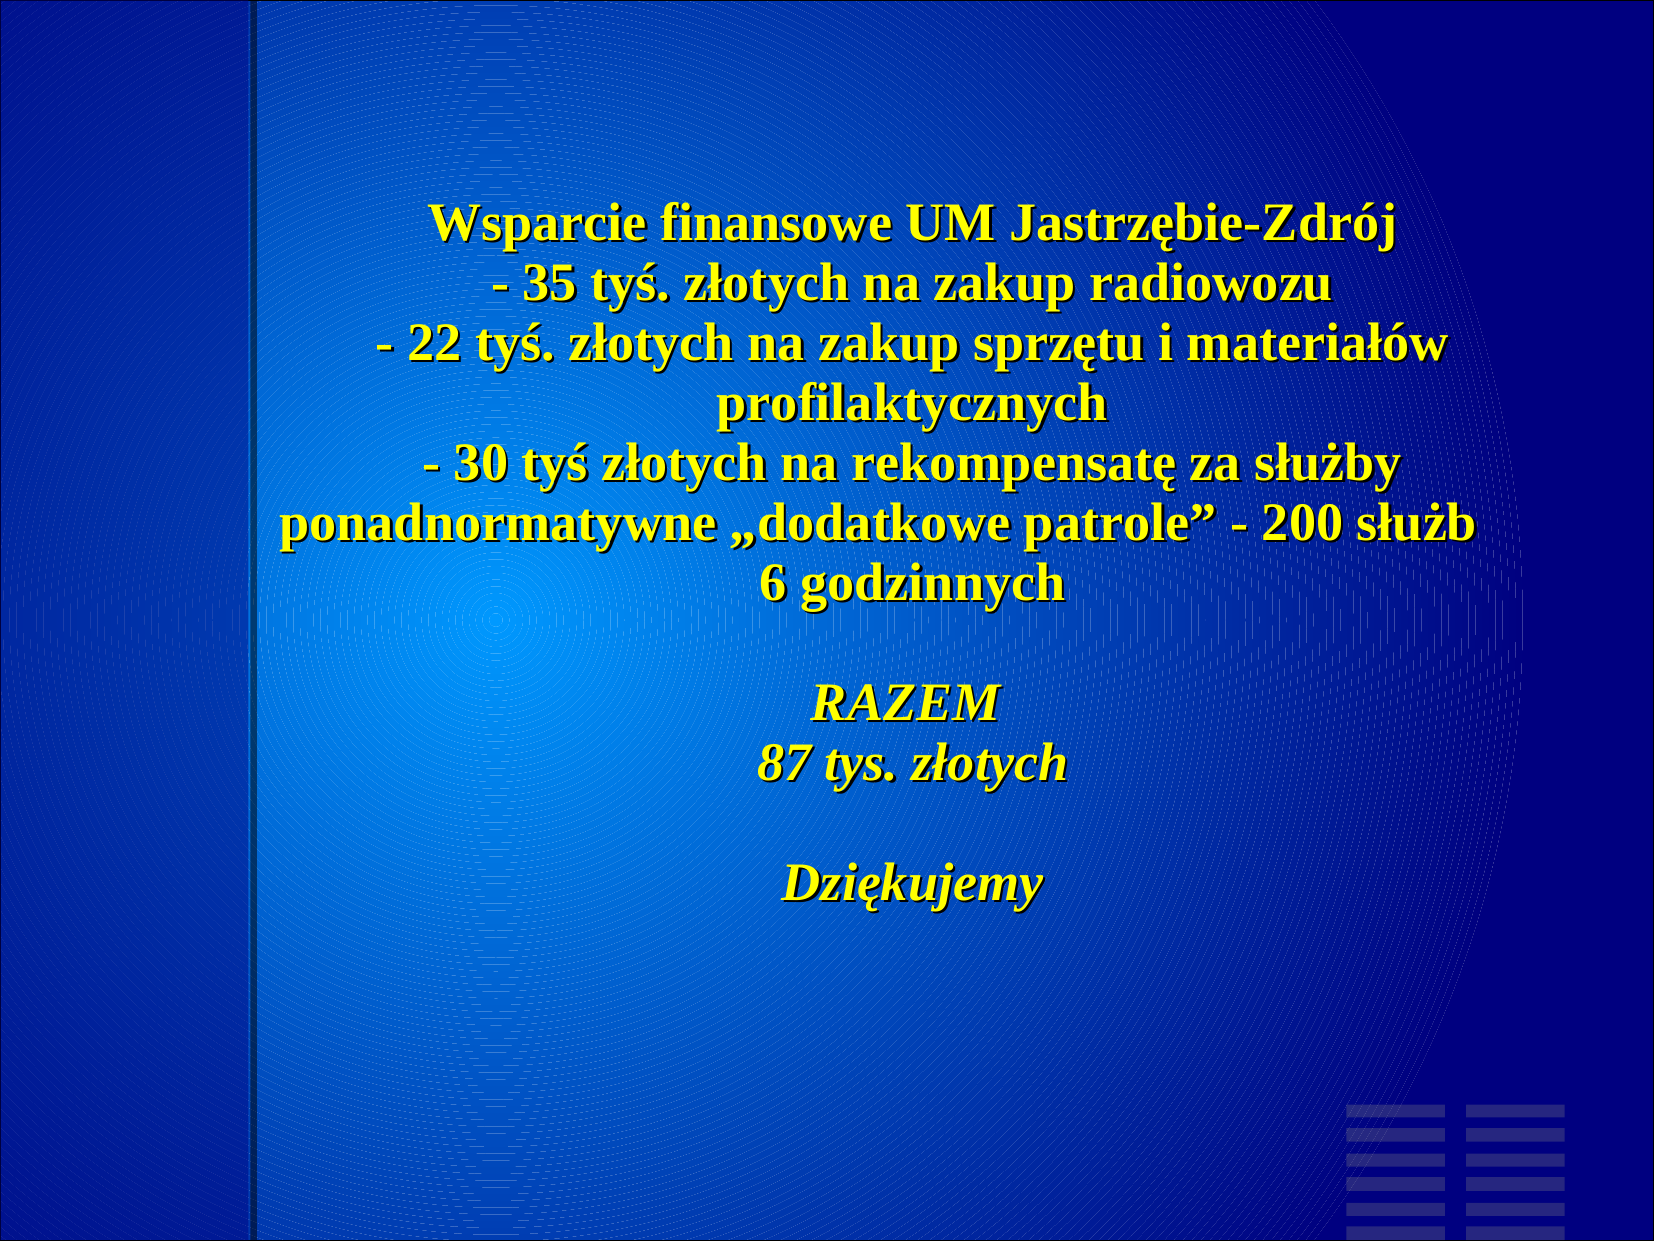

# Wsparcie finansowe UM Jastrzębie-Zdrój - 35 tyś. złotych na zakup radiowozu - 22 tyś. złotych na zakup sprzętu i materiałów profilaktycznych - 30 tyś złotych na rekompensatę za służby ponadnormatywne „dodatkowe patrole” - 200 służb 6 godzinnych RAZEM 87 tys. złotych Dziękujemy